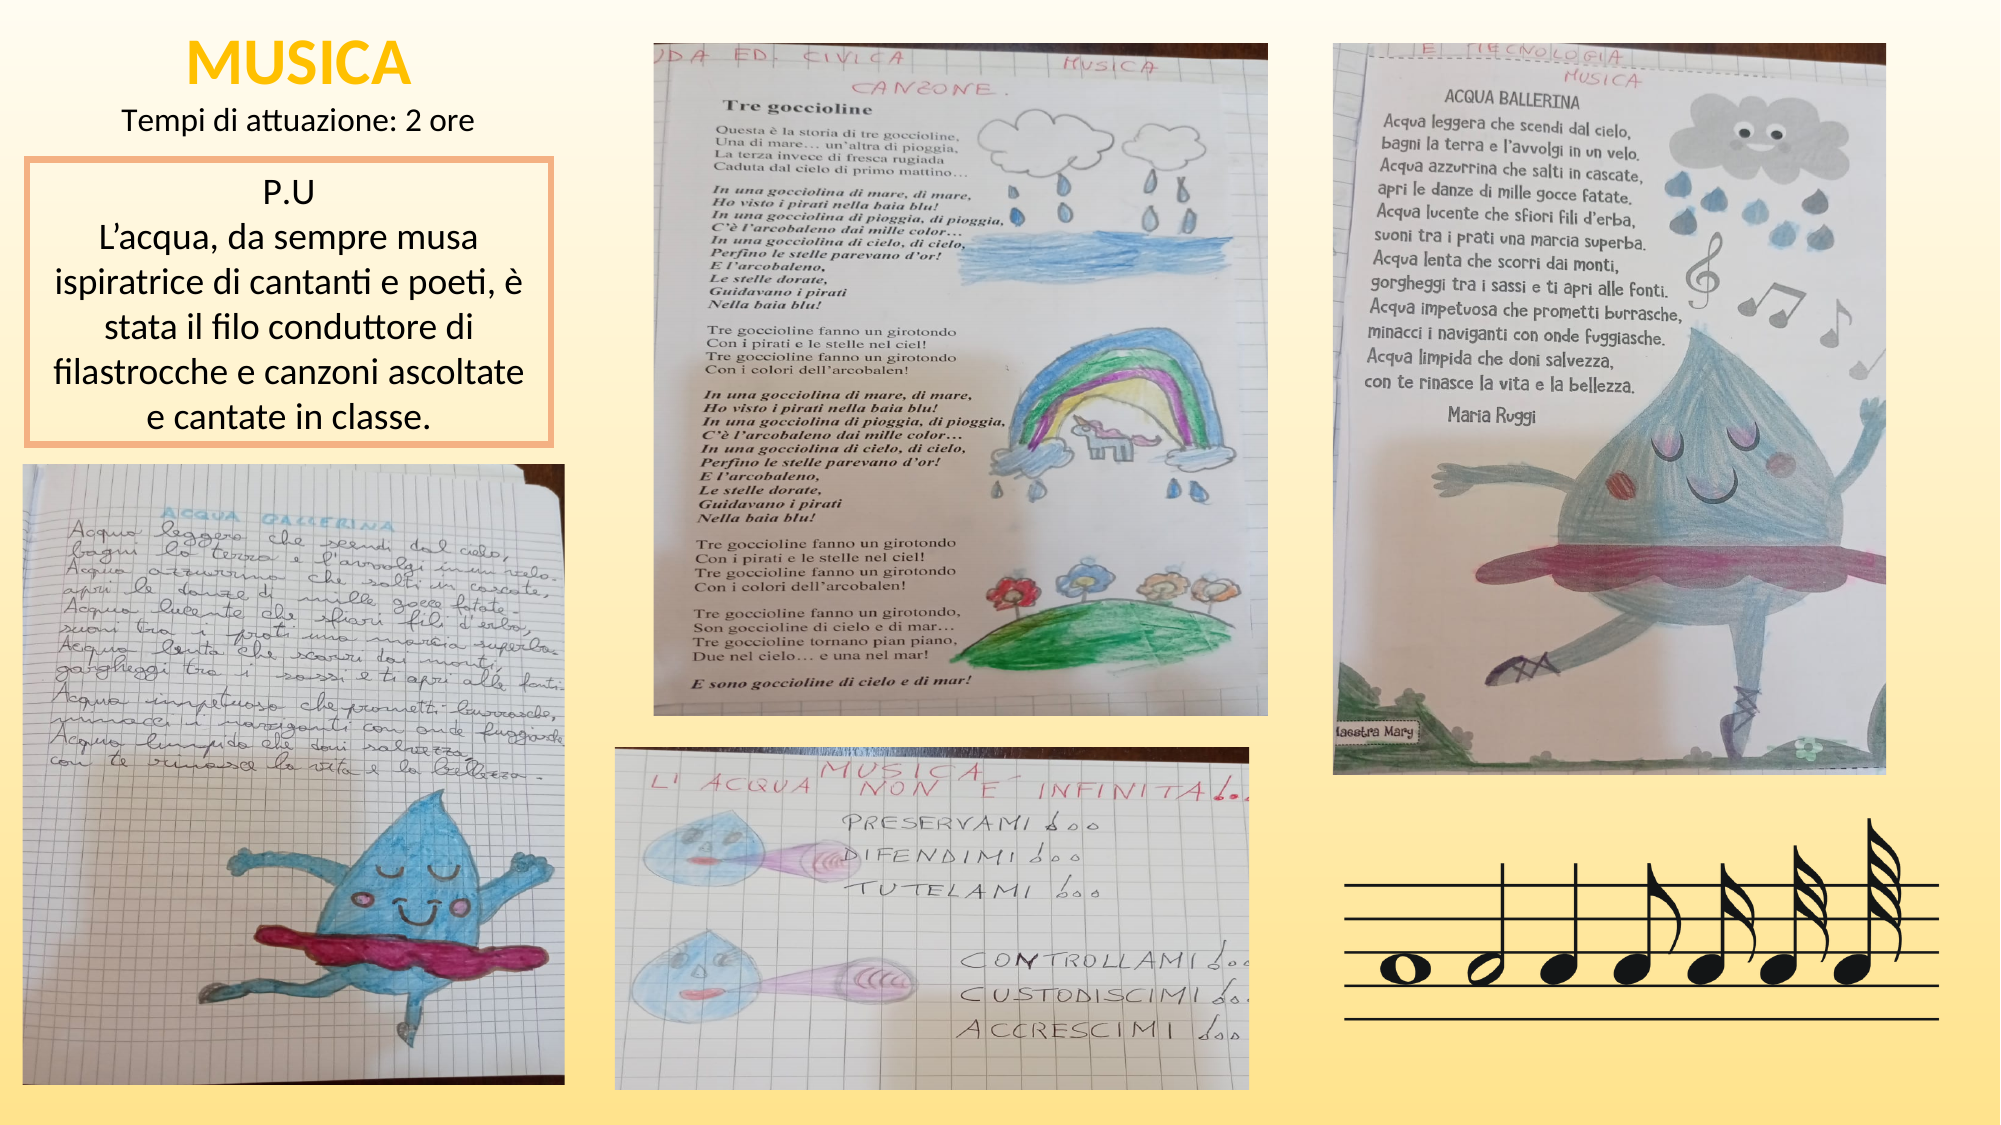

# MUSICA Tempi di attuazione: 2 ore
P.U
L’acqua, da sempre musa ispiratrice di cantanti e poeti, è stata il filo conduttore di filastrocche e canzoni ascoltate e cantate in classe.